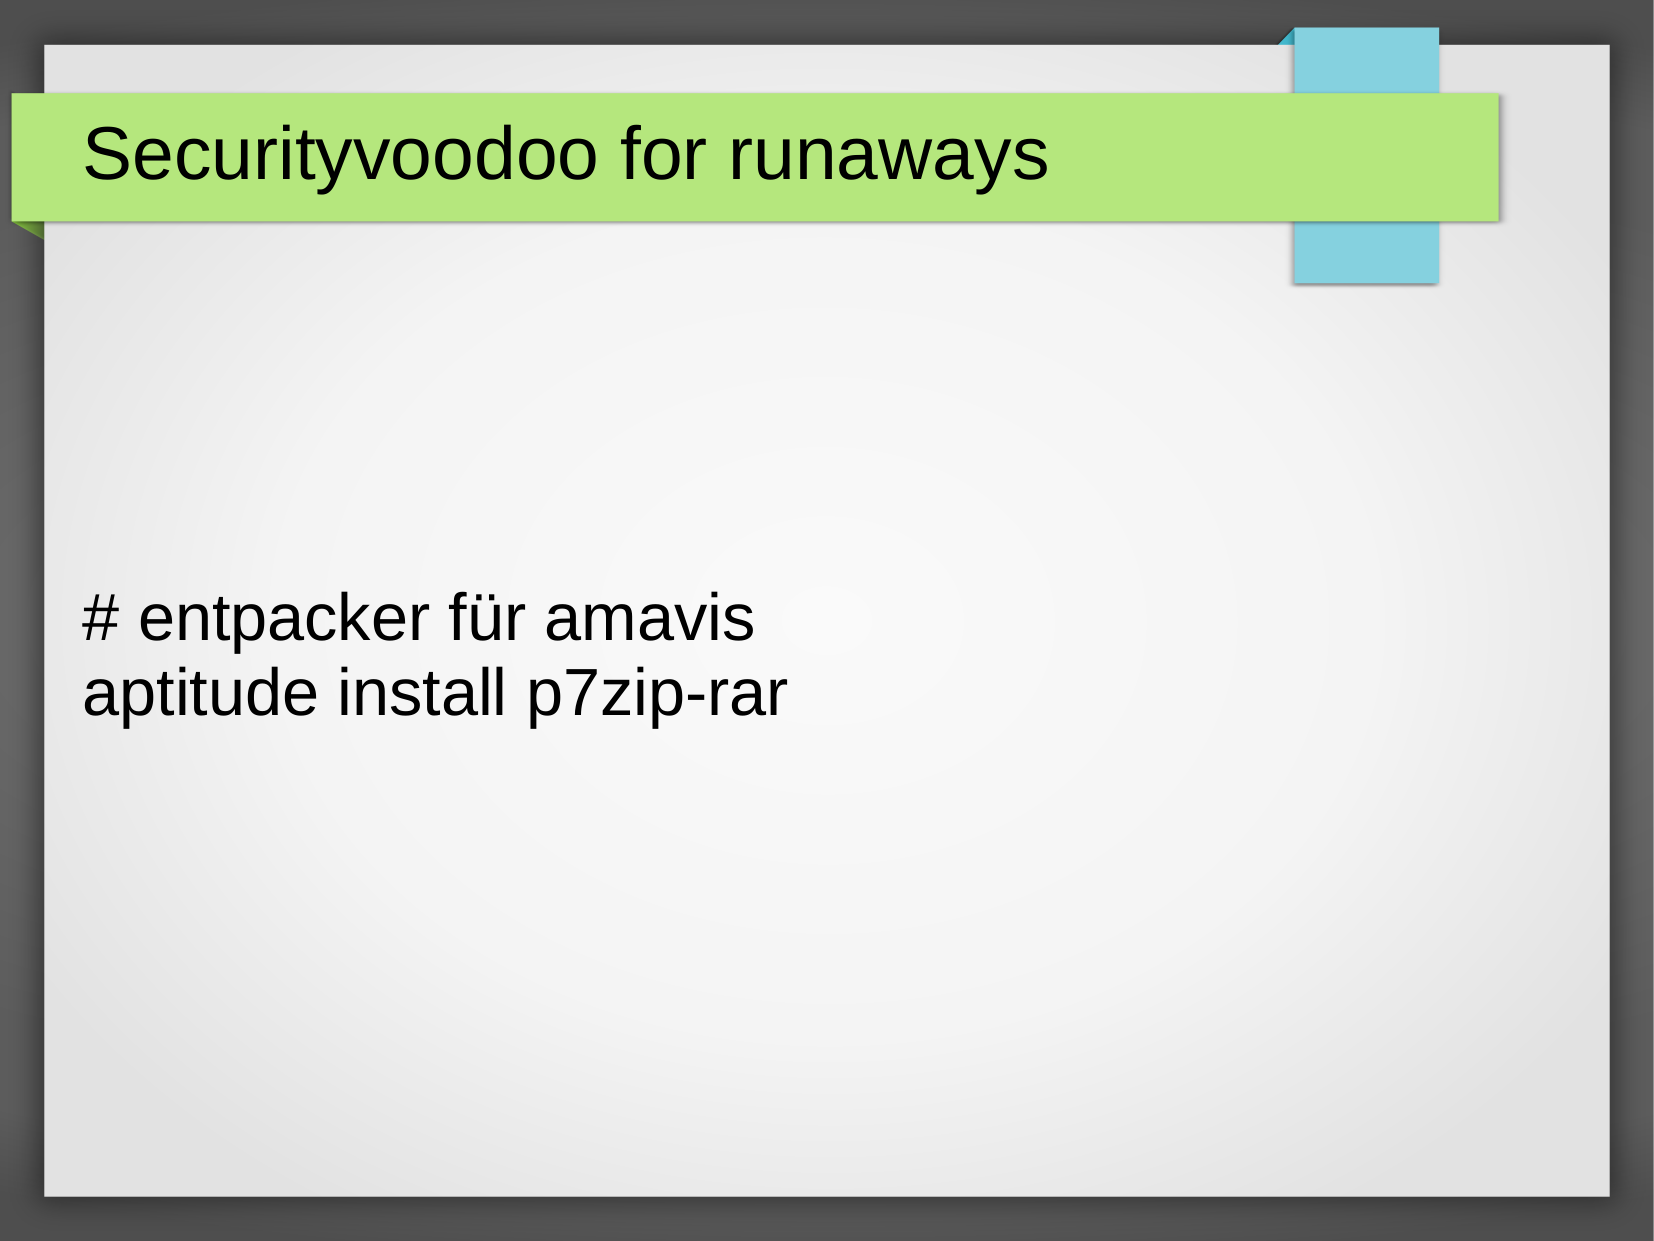

# Securityvoodoo for runaways
# entpacker für amavis
aptitude install p7zip-rar